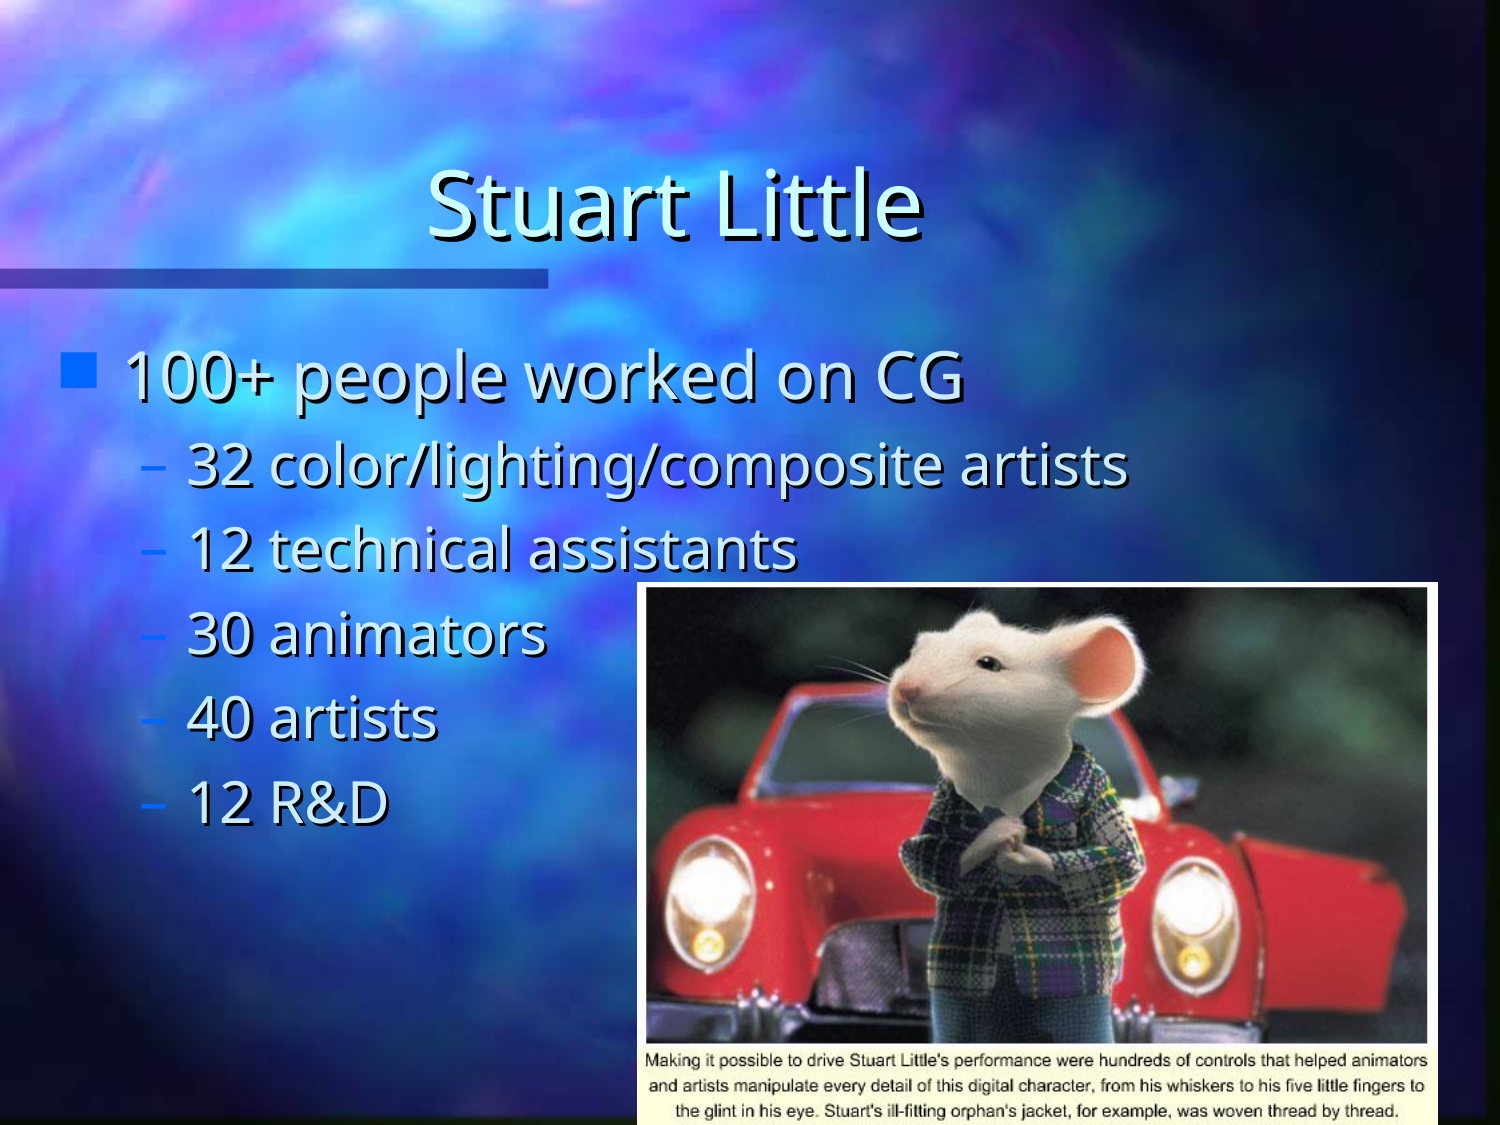

# Stuart Little
100+ people worked on CG
32 color/lighting/composite artists
12 technical assistants
30 animators
40 artists
12 R&D